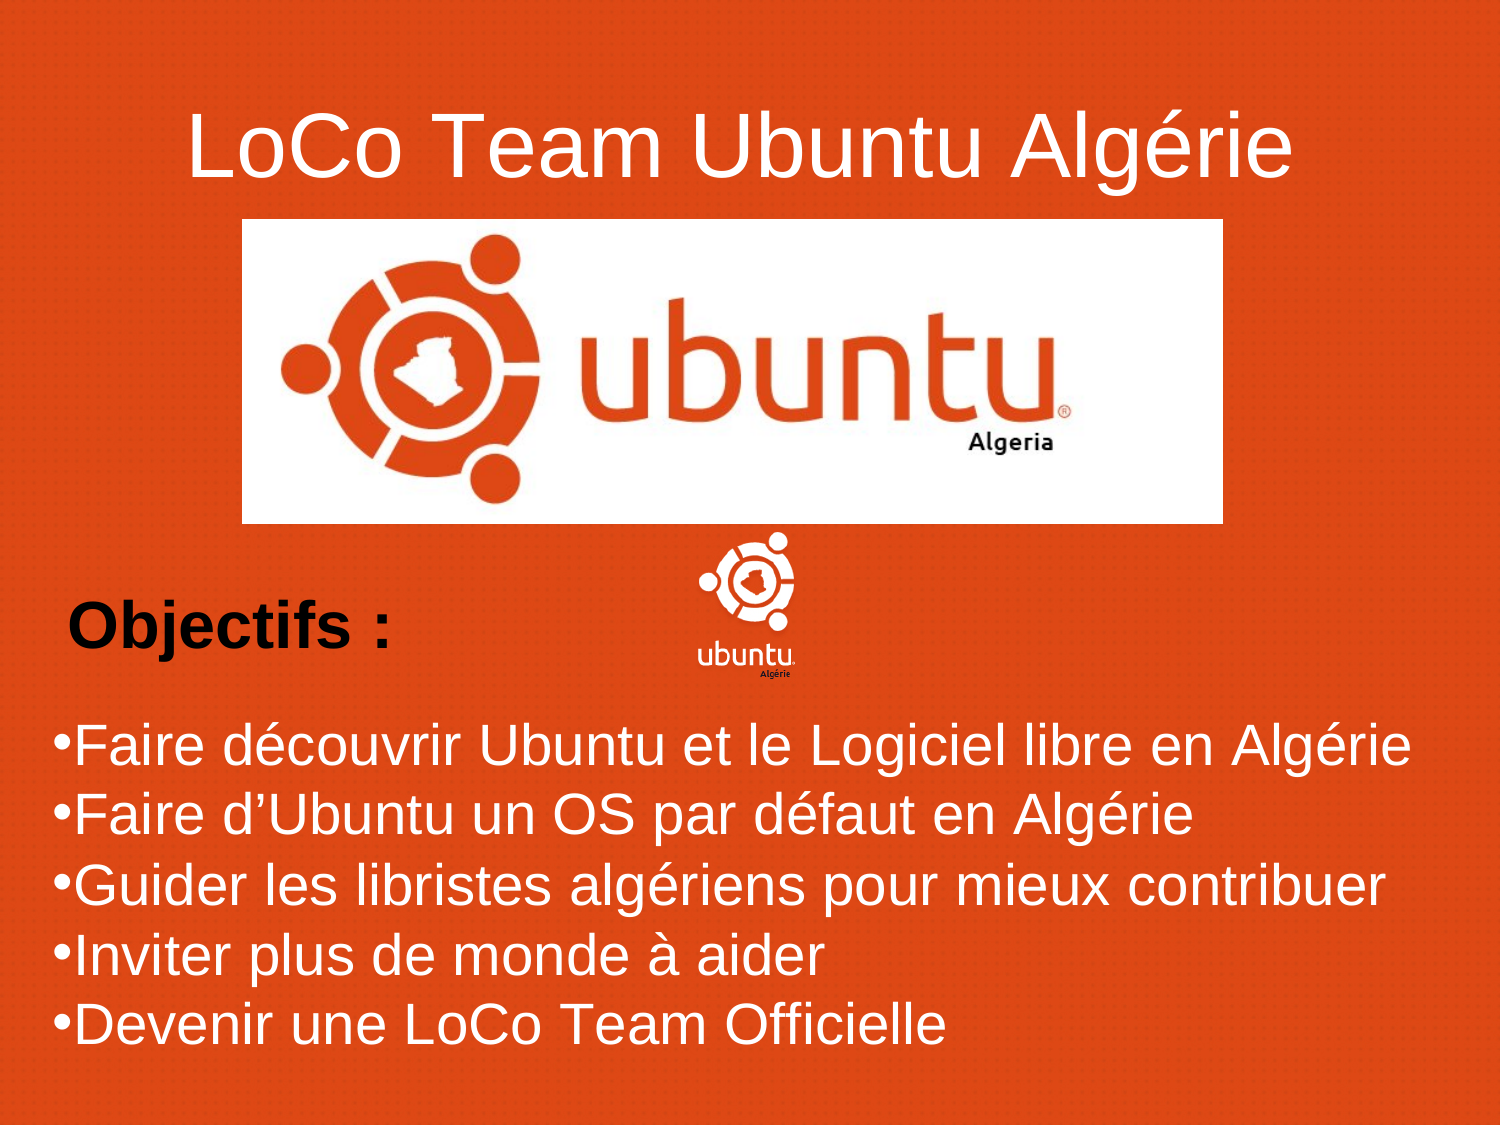

LoCo Team Ubuntu Algérie
Objectifs :
Faire découvrir Ubuntu et le Logiciel libre en Algérie
Faire d’Ubuntu un OS par défaut en Algérie
Guider les libristes algériens pour mieux contribuer
Inviter plus de monde à aider
Devenir une LoCo Team Officielle